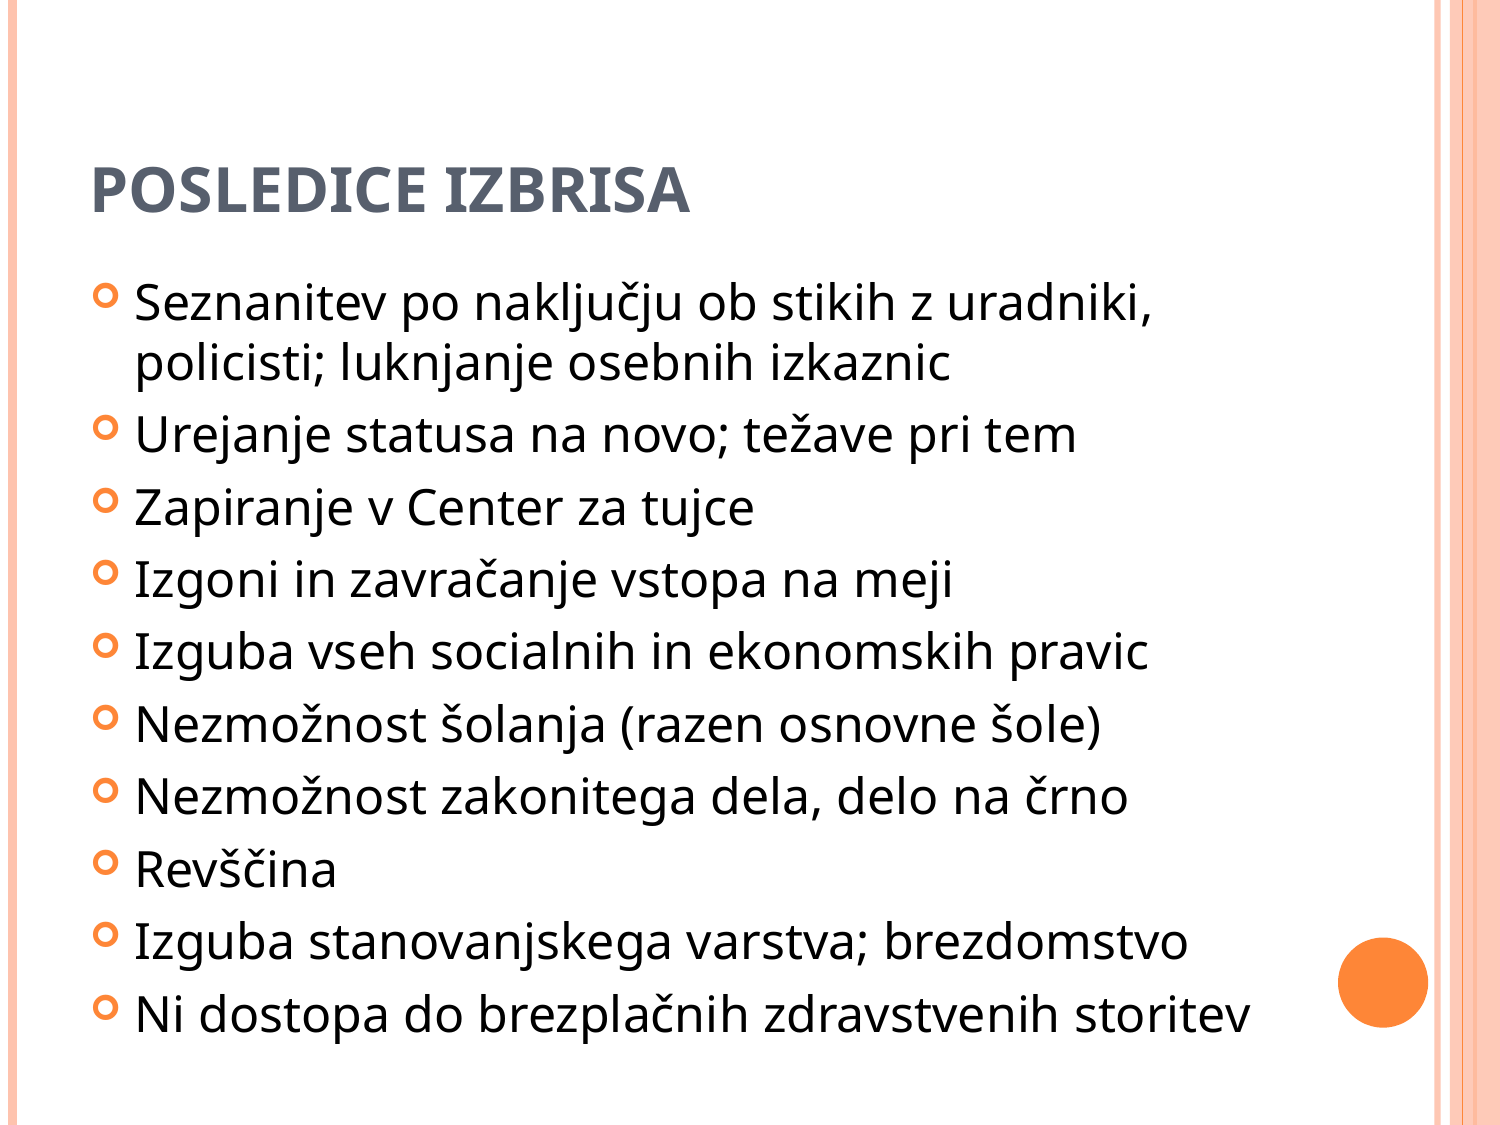

# POSLEDICE IZBRISA
Seznanitev po naključju ob stikih z uradniki, policisti; luknjanje osebnih izkaznic
Urejanje statusa na novo; težave pri tem
Zapiranje v Center za tujce
Izgoni in zavračanje vstopa na meji
Izguba vseh socialnih in ekonomskih pravic
Nezmožnost šolanja (razen osnovne šole)
Nezmožnost zakonitega dela, delo na črno
Revščina
Izguba stanovanjskega varstva; brezdomstvo
Ni dostopa do brezplačnih zdravstvenih storitev